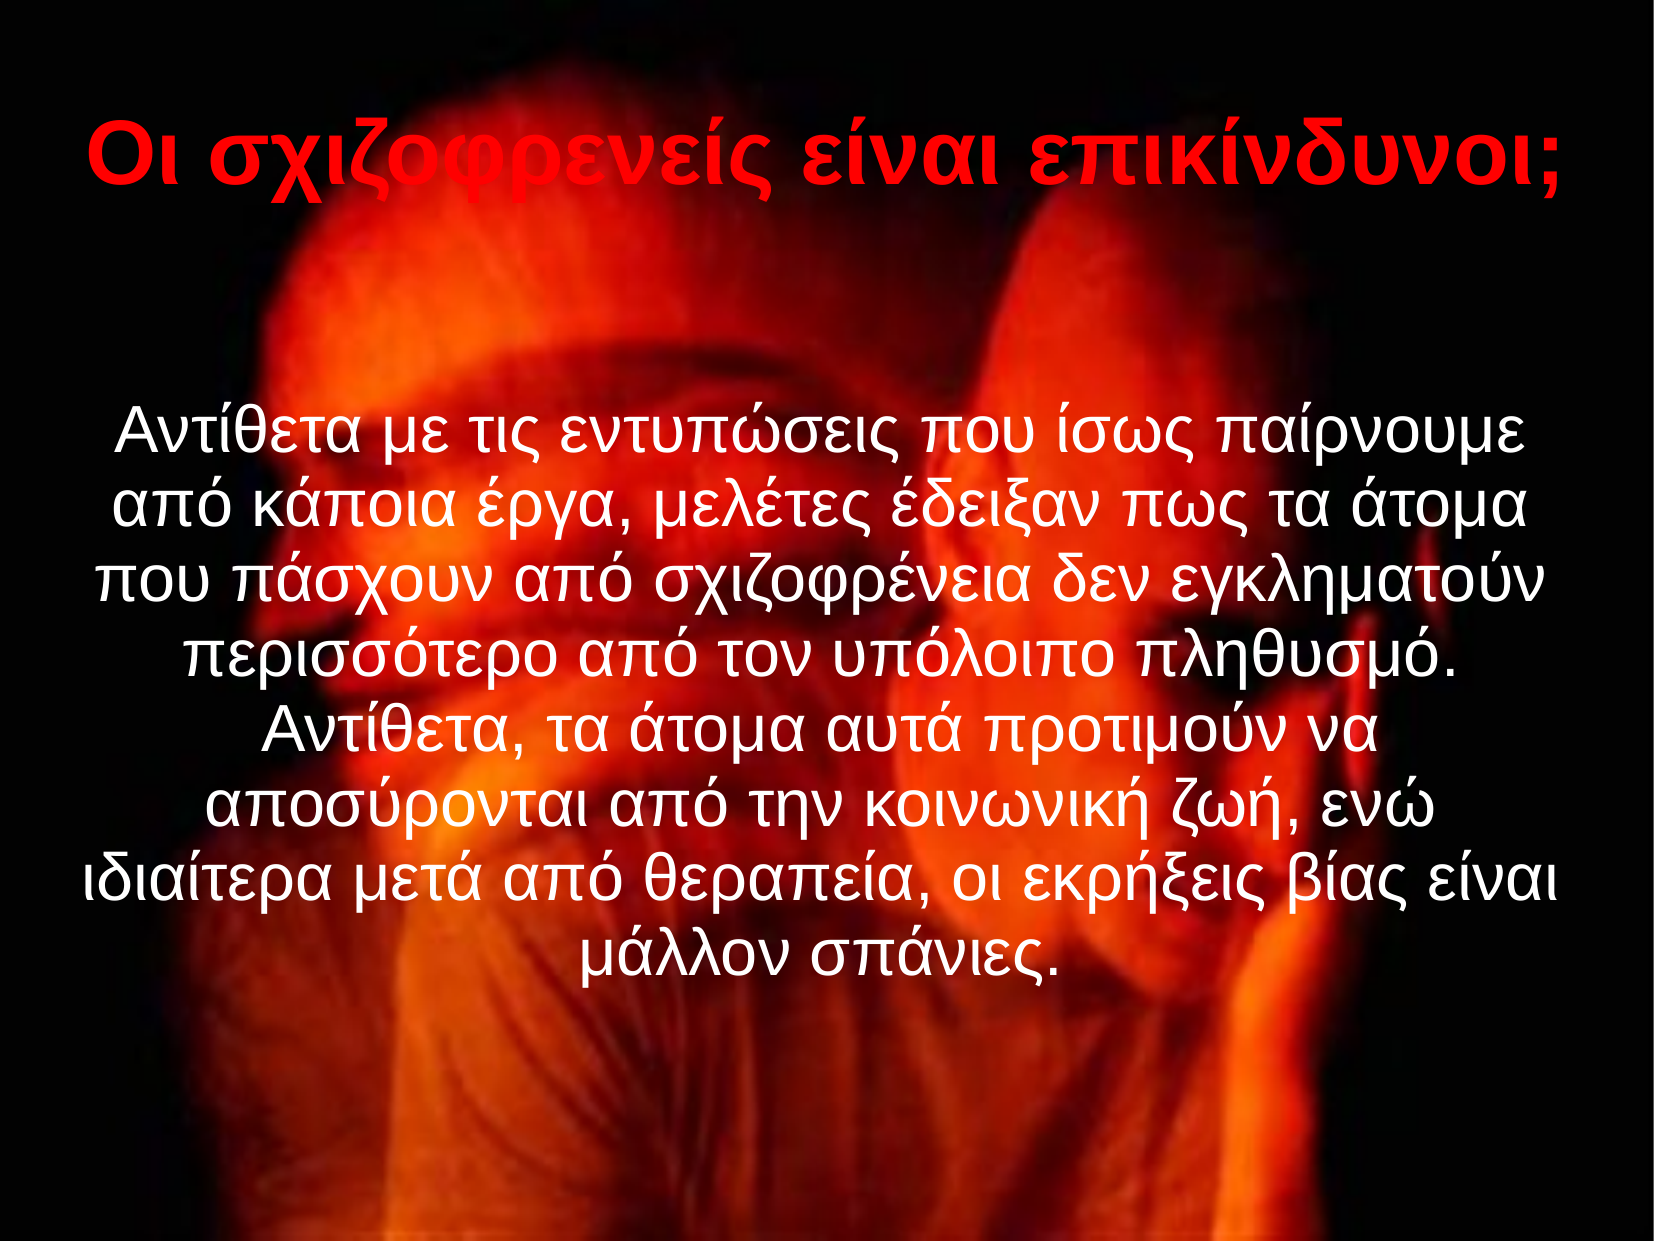

# Οι σχιζοφρενείς είναι επικίνδυνοι;
Αντίθετα με τις εντυπώσεις που ίσως παίρνουμε από κάποια έργα, μελέτες έδειξαν πως τα άτομα που πάσχουν από σχιζοφρένεια δεν εγκληματούν περισσότερο από τον υπόλοιπο πληθυσμό. Αντίθετα, τα άτομα αυτά προτιμούν να αποσύρονται από την κοινωνική ζωή, ενώ ιδιαίτερα μετά από θεραπεία, οι εκρήξεις βίας είναι μάλλον σπάνιες.